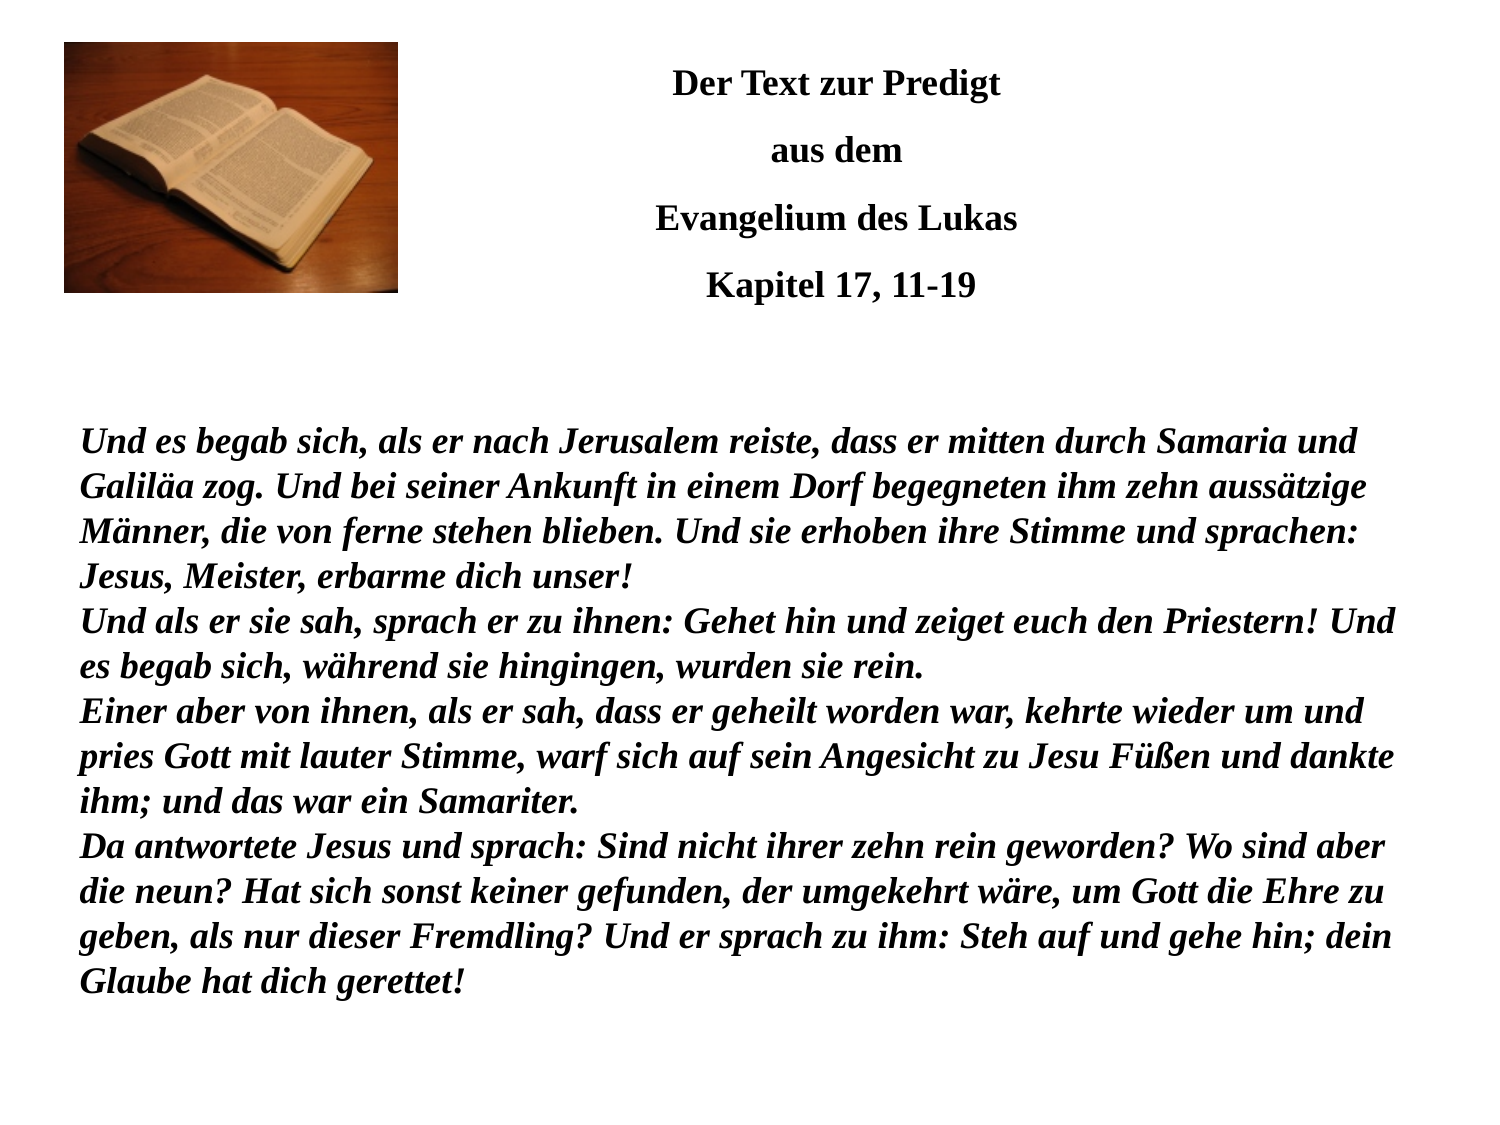

Der Text zur Predigt
aus dem
Evangelium des Lukas
Kapitel 17, 11-19
Und es begab sich, als er nach Jerusalem reiste, dass er mitten durch Samaria und Galiläa zog. Und bei seiner Ankunft in einem Dorf begegneten ihm zehn aussätzige Männer, die von ferne stehen blieben. Und sie erhoben ihre Stimme und sprachen: Jesus, Meister, erbarme dich unser!
Und als er sie sah, sprach er zu ihnen: Gehet hin und zeiget euch den Priestern! Und es begab sich, während sie hingingen, wurden sie rein.
Einer aber von ihnen, als er sah, dass er geheilt worden war, kehrte wieder um und pries Gott mit lauter Stimme, warf sich auf sein Angesicht zu Jesu Füßen und dankte ihm; und das war ein Samariter.
Da antwortete Jesus und sprach: Sind nicht ihrer zehn rein geworden? Wo sind aber die neun? Hat sich sonst keiner gefunden, der umgekehrt wäre, um Gott die Ehre zu geben, als nur dieser Fremdling? Und er sprach zu ihm: Steh auf und gehe hin; dein Glaube hat dich gerettet!